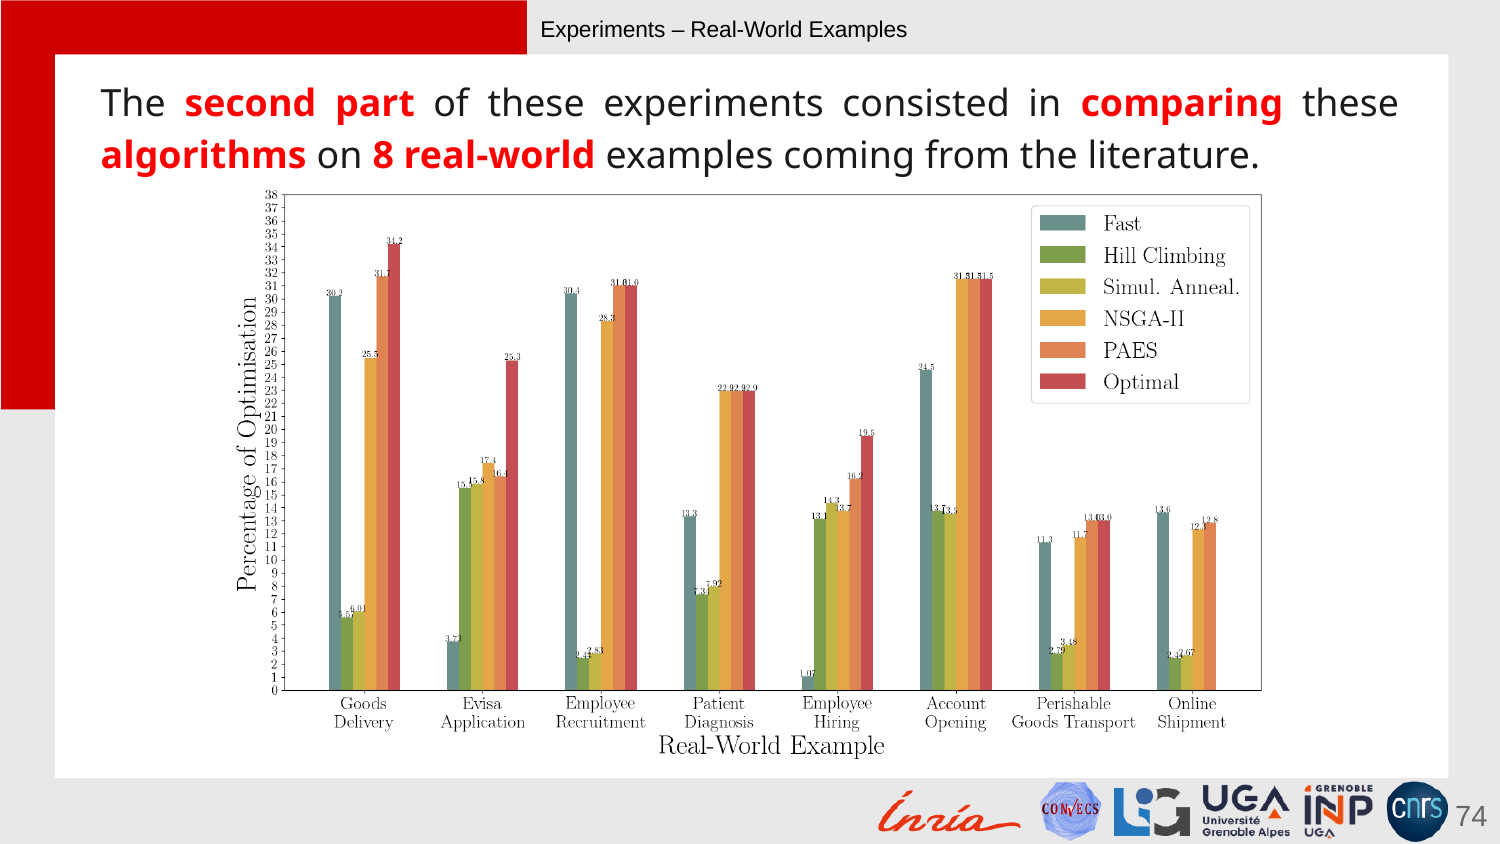

# Experiments – Real-World Examples
The second part of these experiments consisted in comparing these algorithms on 8 real-world examples coming from the literature.
74